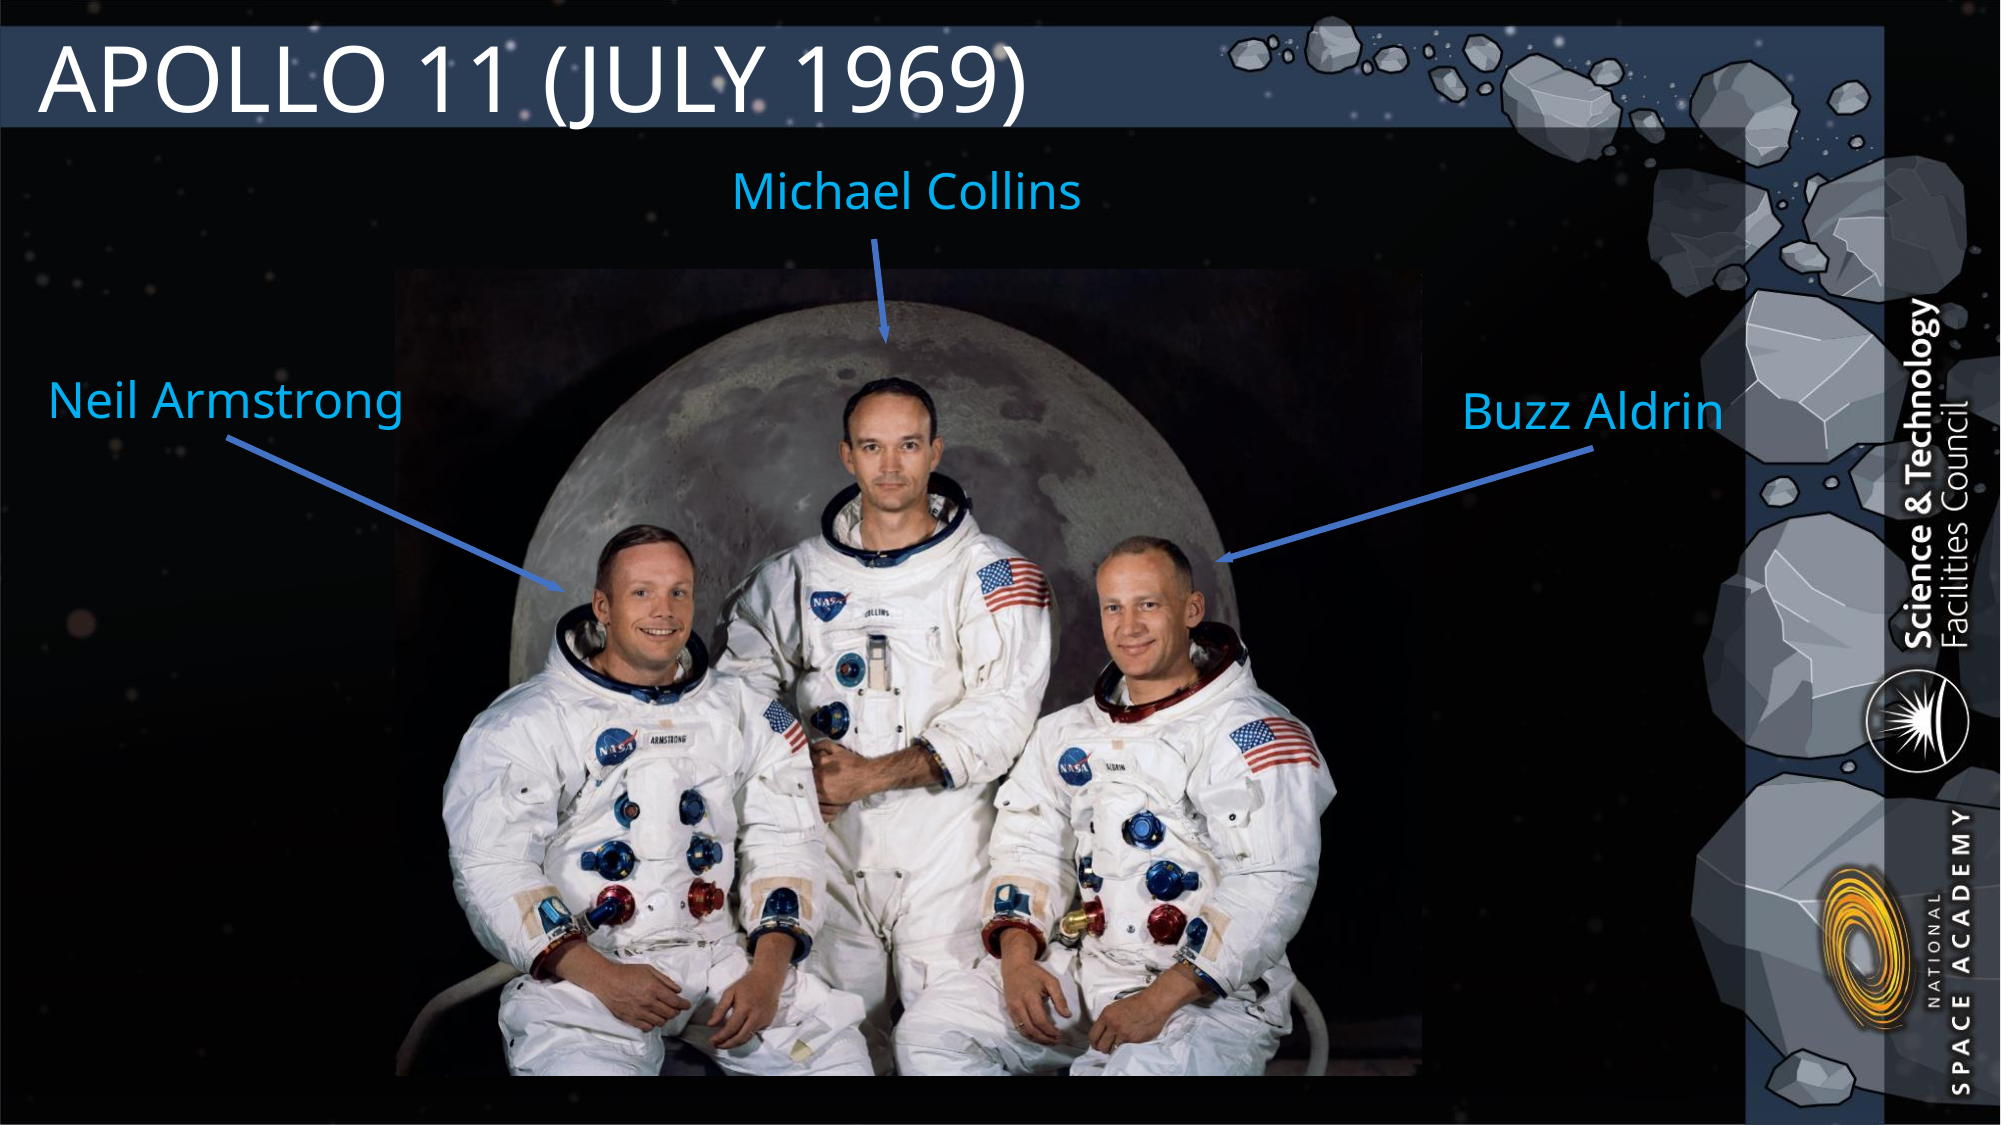

APOLLO 11 (JULY 1969)
Michael Collins
Neil Armstrong
Buzz Aldrin
Branding